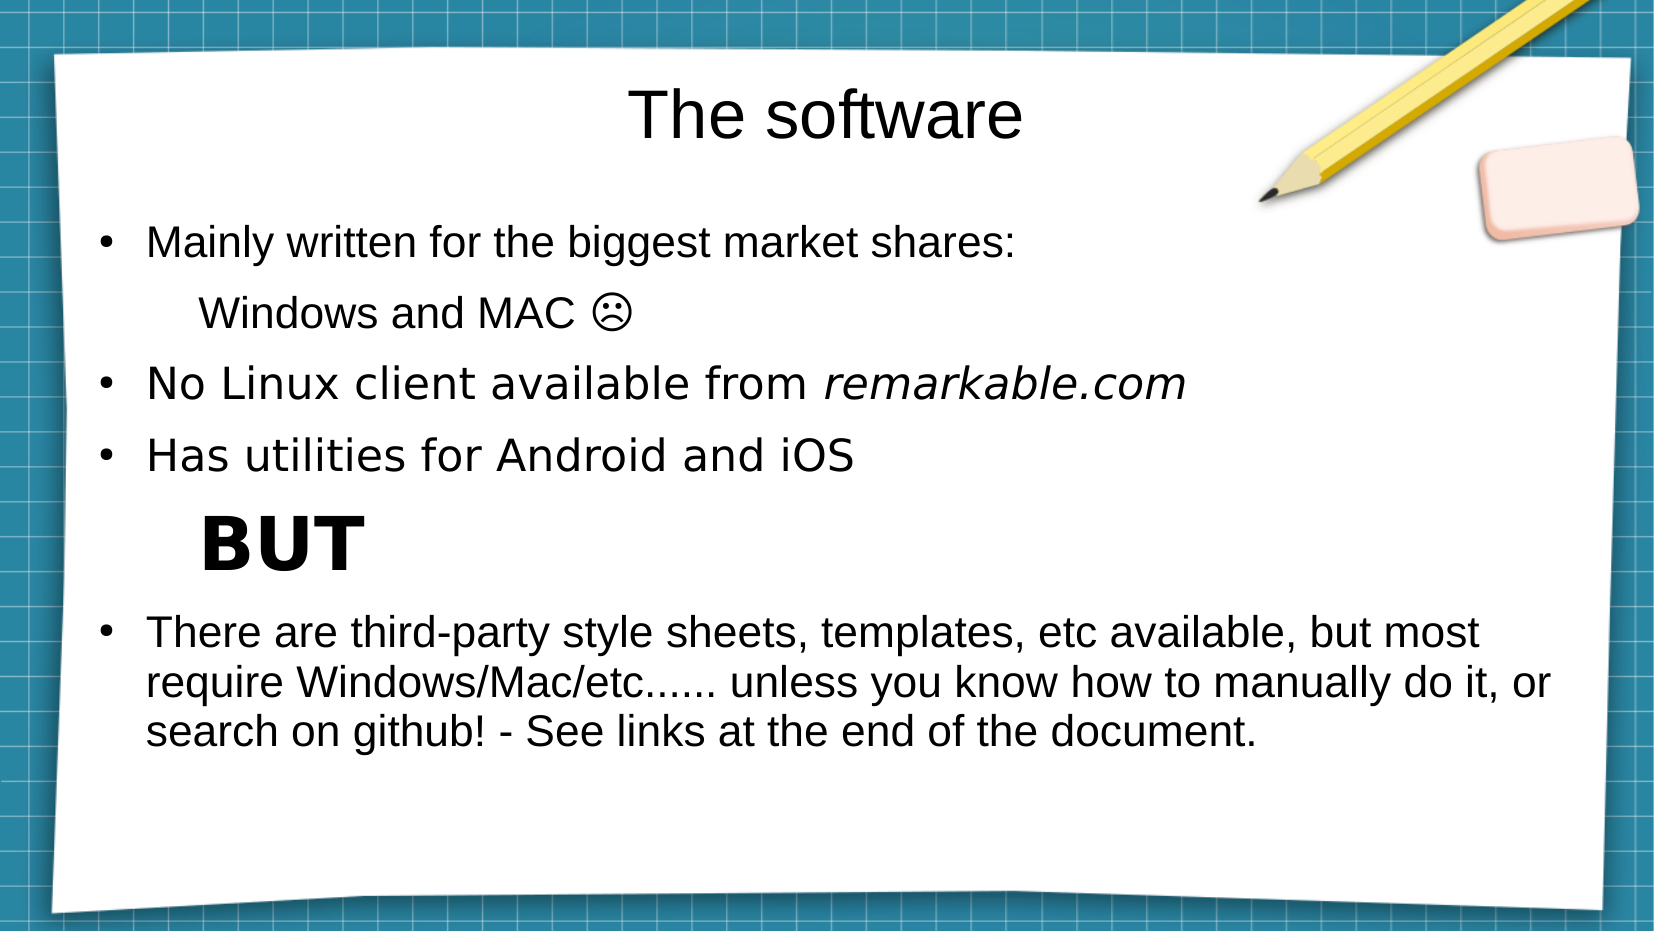

# The software
Mainly written for the biggest market shares:
Windows and MAC ☹
No Linux client available from remarkable.com
Has utilities for Android and iOS
BUT
There are third-party style sheets, templates, etc available, but most require Windows/Mac/etc...... unless you know how to manually do it, or search on github! - See links at the end of the document.